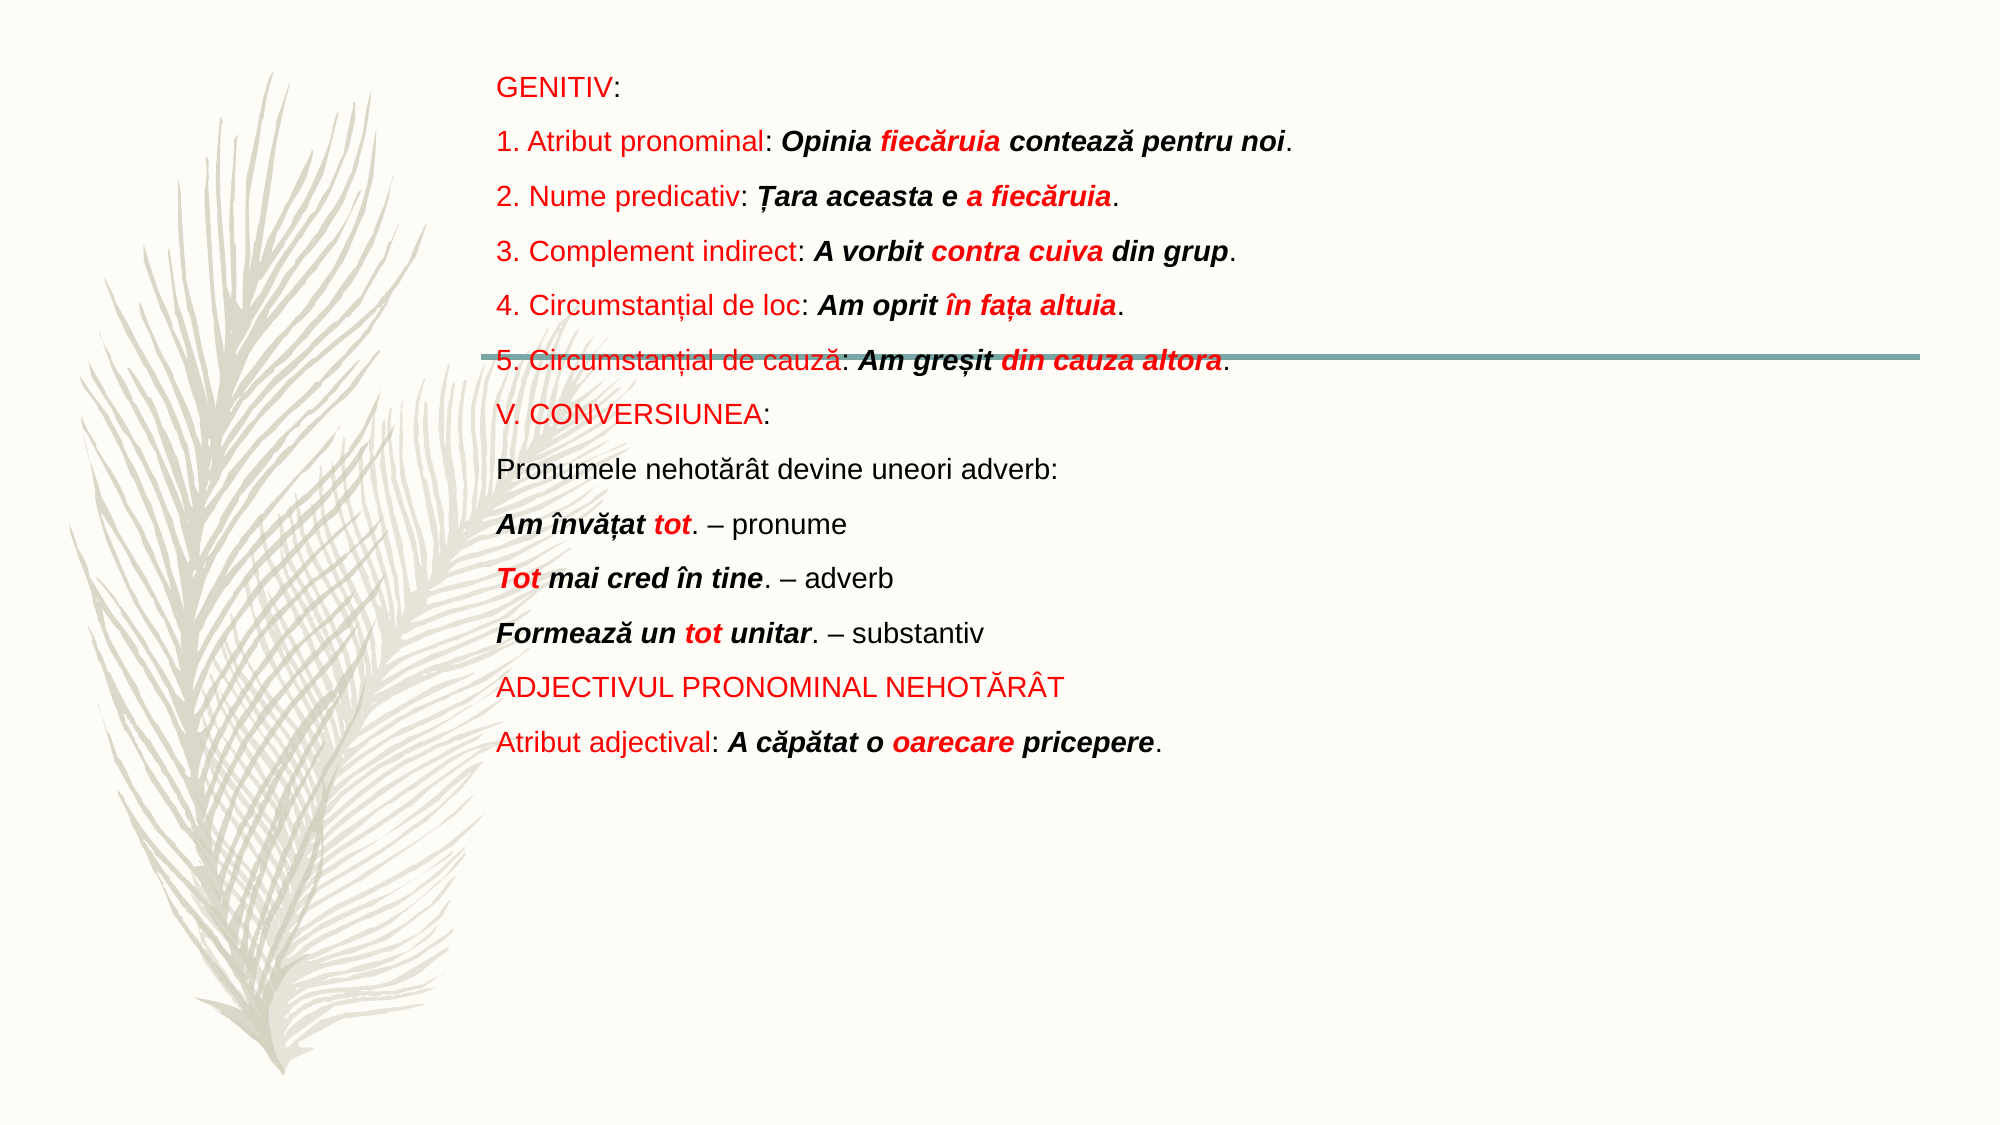

# GENITIV:
1. Atribut pronominal: Opinia fiecăruia contează pentru noi.
2. Nume predicativ: Țara aceasta e a fiecăruia.
3. Complement indirect: A vorbit contra cuiva din grup.
4. Circumstanțial de loc: Am oprit în fața altuia.
5. Circumstanțial de cauză: Am greșit din cauza altora.
V. CONVERSIUNEA:
Pronumele nehotărât devine uneori adverb:
Am învățat tot. – pronume
Tot mai cred în tine. – adverb
Formează un tot unitar. – substantiv
ADJECTIVUL PRONOMINAL NEHOTĂRÂT
Atribut adjectival: A căpătat o oarecare pricepere.